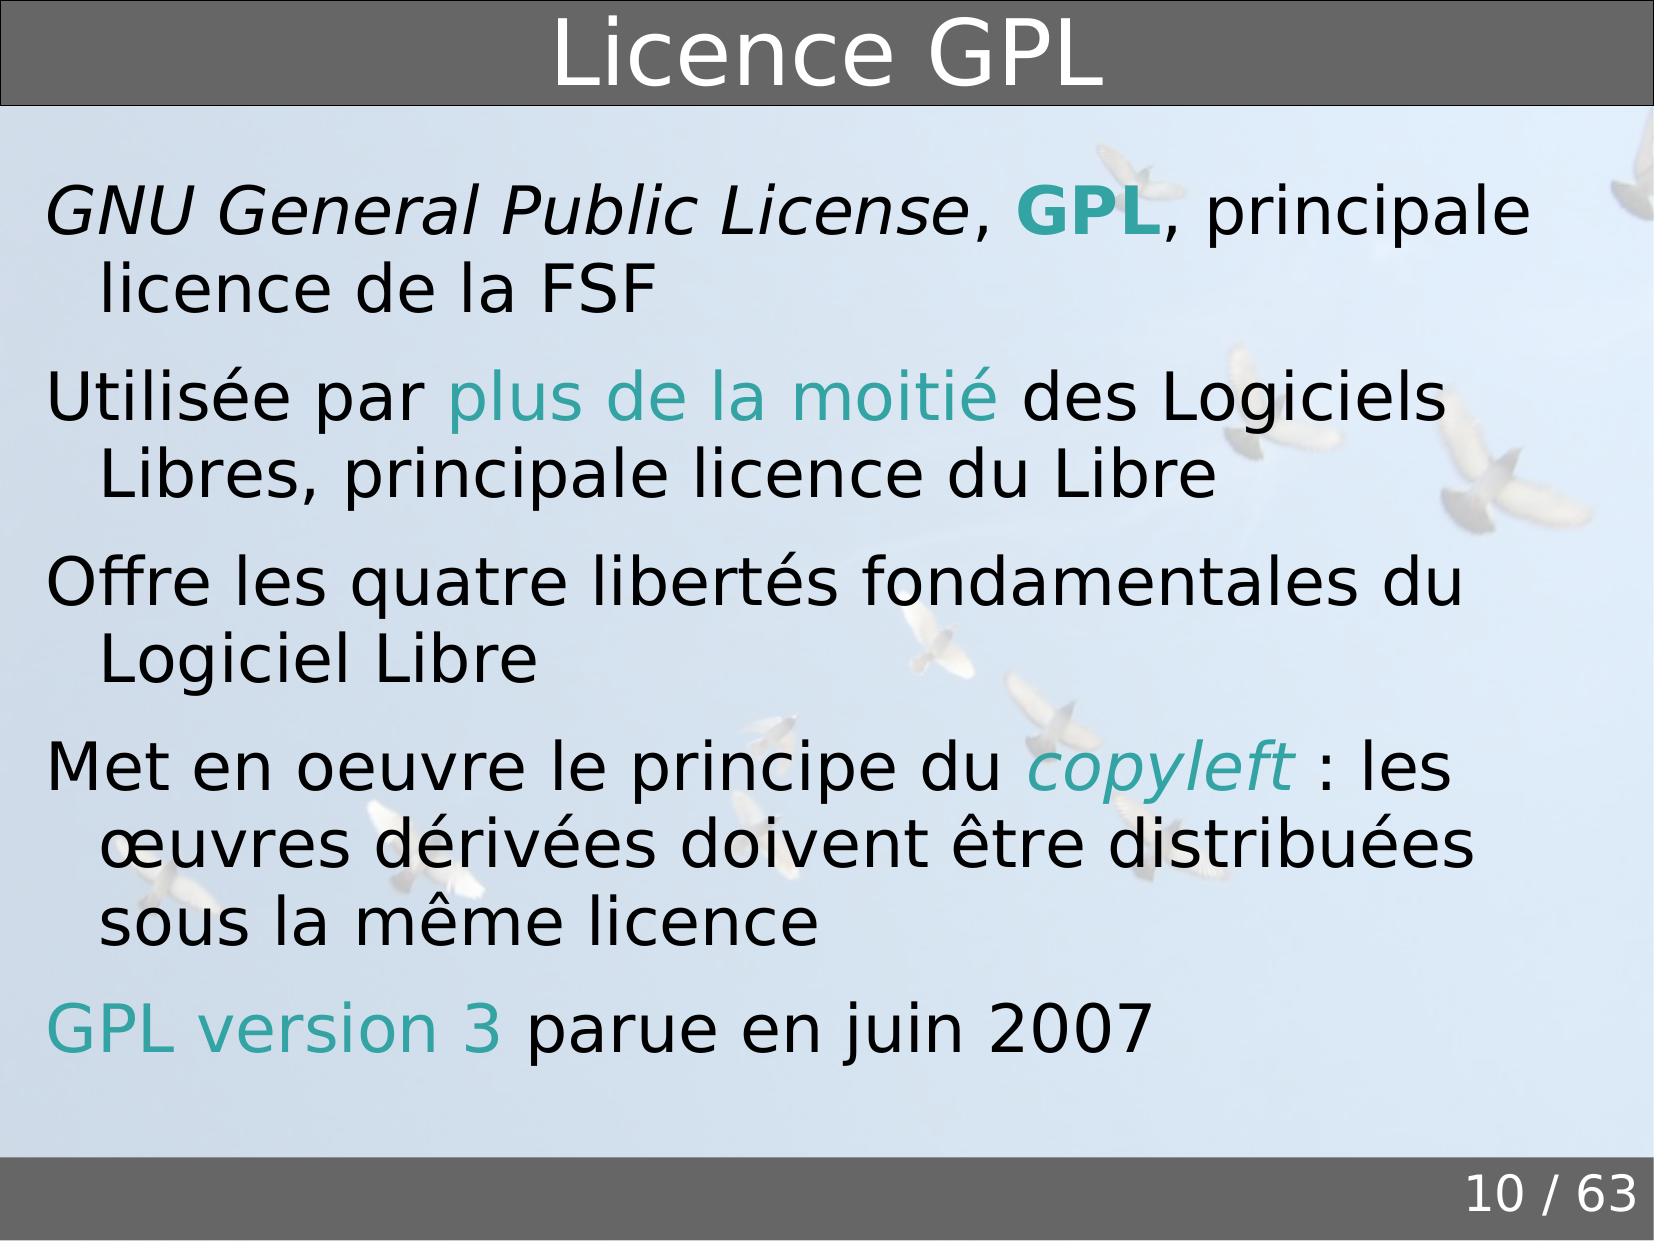

# Licence GPL
GNU General Public License, GPL, principale licence de la FSF
Utilisée par plus de la moitié des Logiciels Libres, principale licence du Libre
Offre les quatre libertés fondamentales du Logiciel Libre
Met en oeuvre le principe du copyleft : les œuvres dérivées doivent être distribuées sous la même licence
GPL version 3 parue en juin 2007